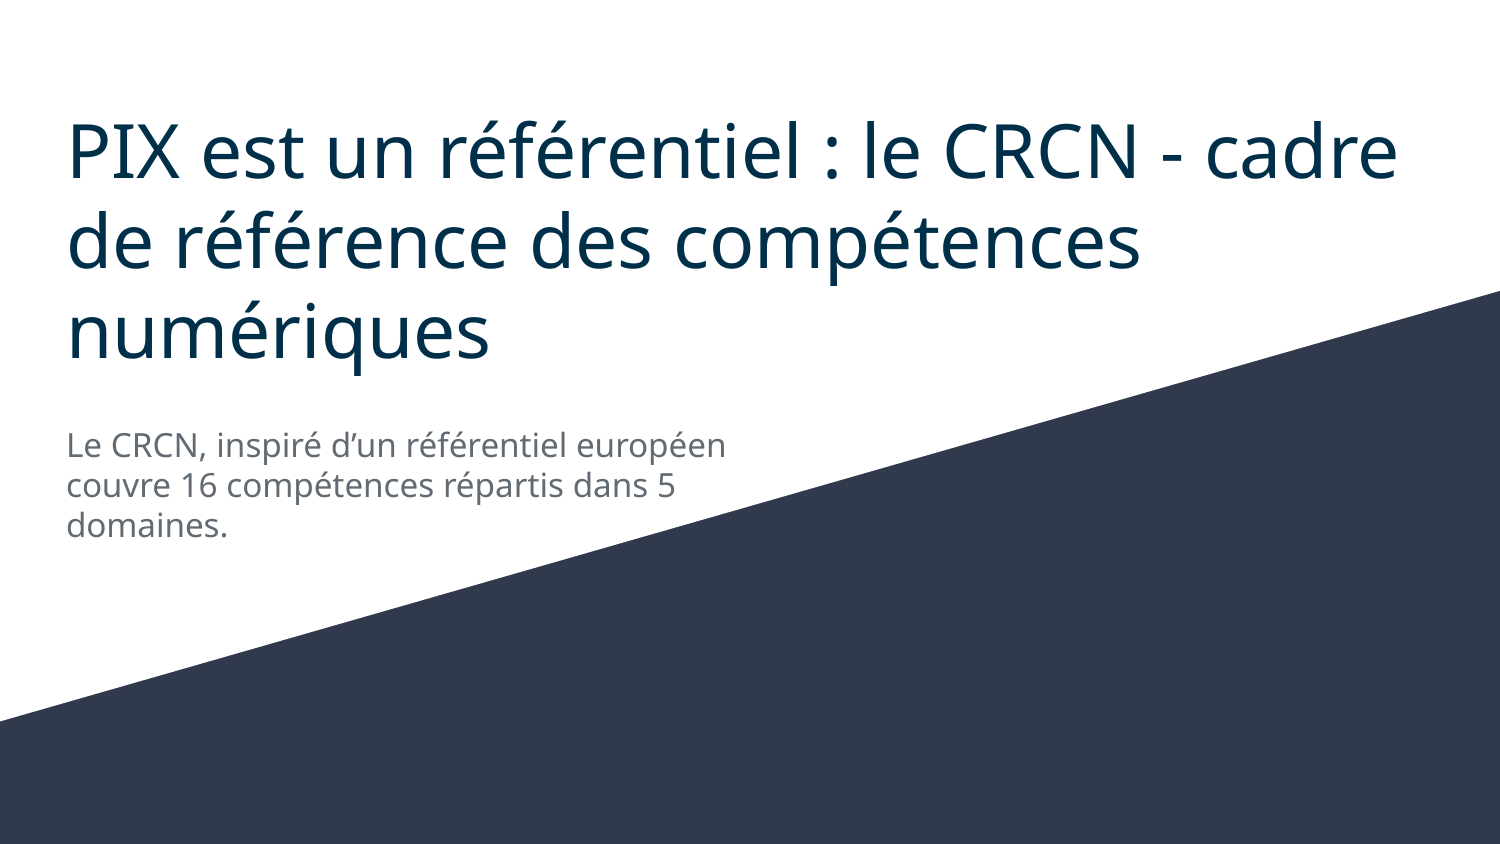

# PIX est un référentiel : le CRCN - cadre de référence des compétences numériques
Le CRCN, inspiré d’un référentiel européen couvre 16 compétences répartis dans 5 domaines.